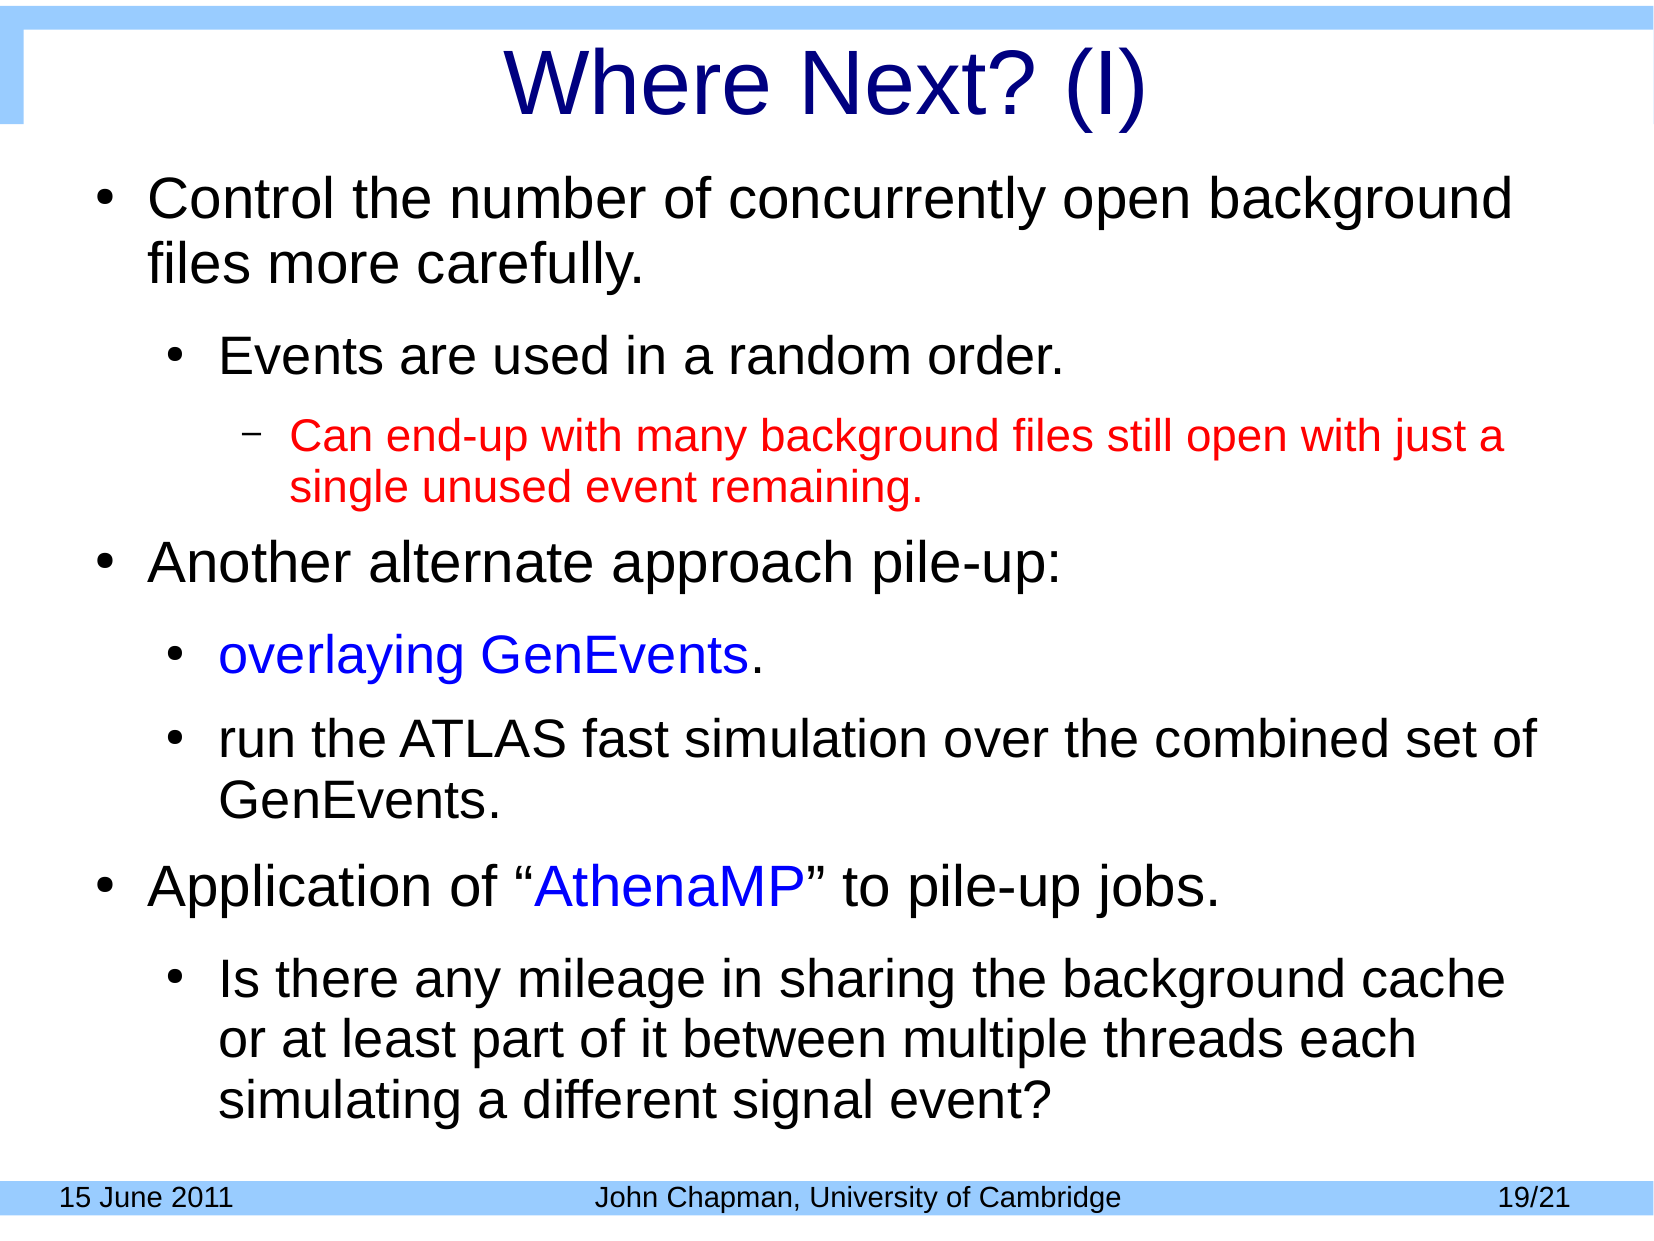

# Where Next? (I)
Control the number of concurrently open background files more carefully.
Events are used in a random order.
Can end-up with many background files still open with just a single unused event remaining.
Another alternate approach pile-up:
overlaying GenEvents.
run the ATLAS fast simulation over the combined set of GenEvents.
Application of “AthenaMP” to pile-up jobs.
Is there any mileage in sharing the background cache or at least part of it between multiple threads each simulating a different signal event?
19